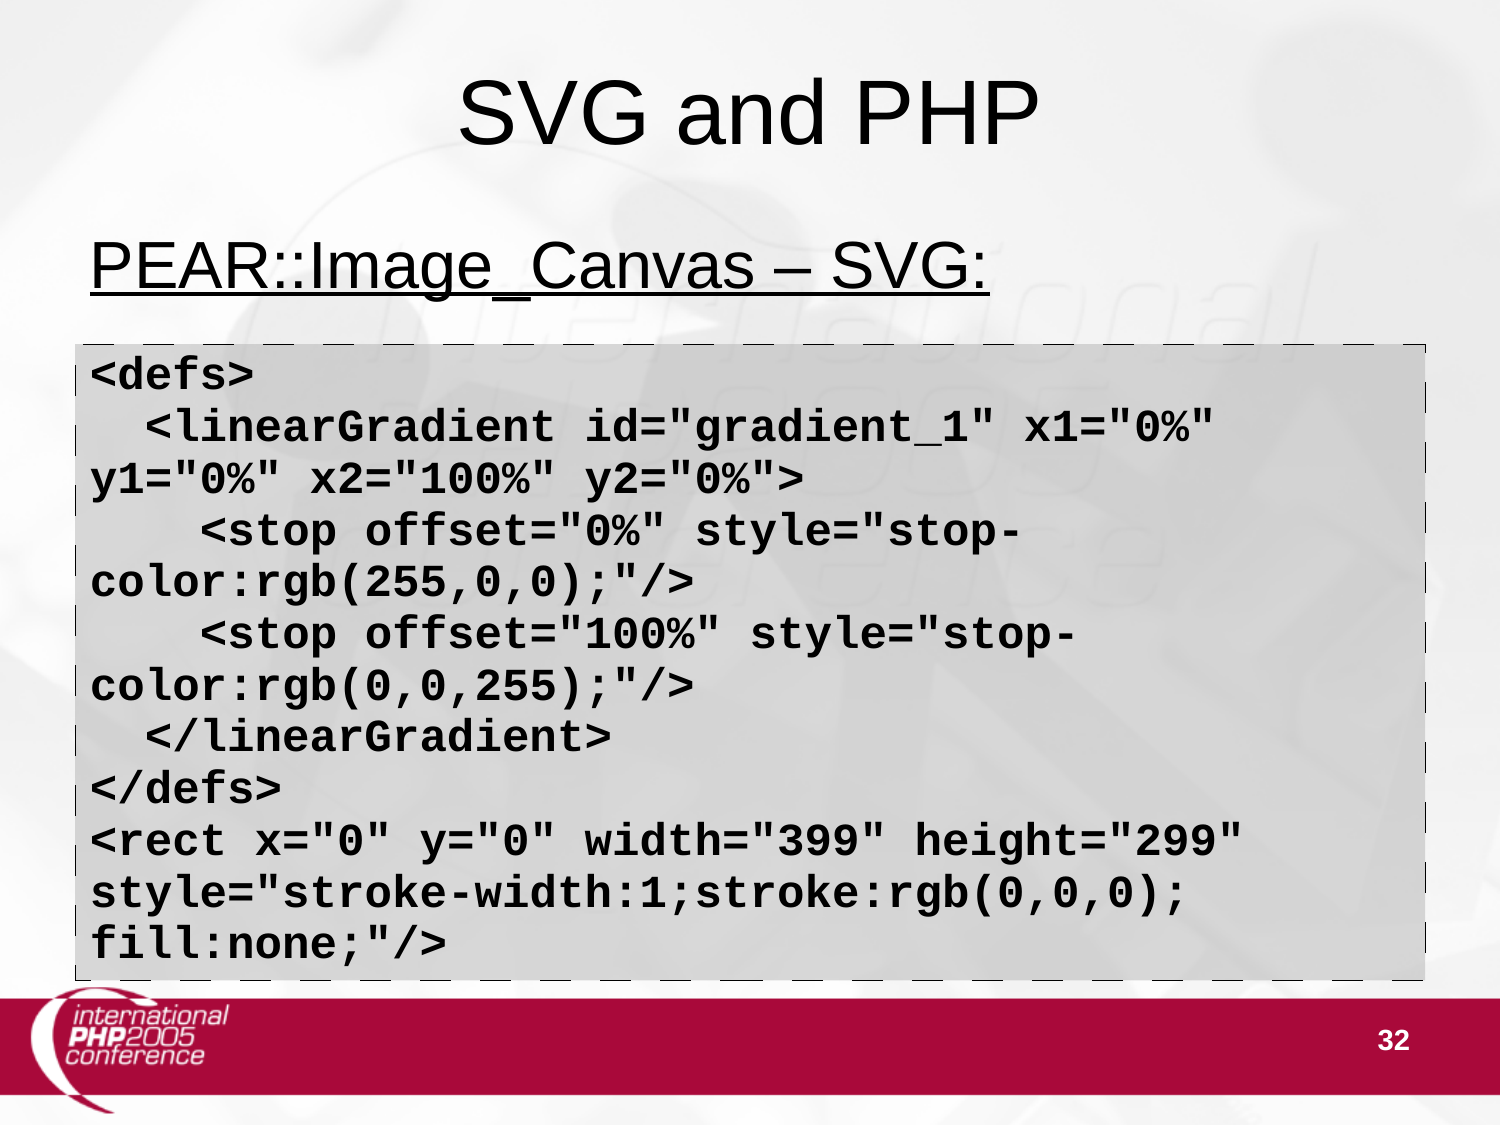

# SVG and PHP
PEAR::Image_Canvas – SVG:
<defs>
 <linearGradient id="gradient_1" x1="0%" y1="0%" x2="100%" y2="0%">
 <stop offset="0%" style="stop-color:rgb(255,0,0);"/>
 <stop offset="100%" style="stop-color:rgb(0,0,255);"/>
 </linearGradient>
</defs>
<rect x="0" y="0" width="399" height="299" style="stroke-width:1;stroke:rgb(0,0,0); fill:none;"/>
32